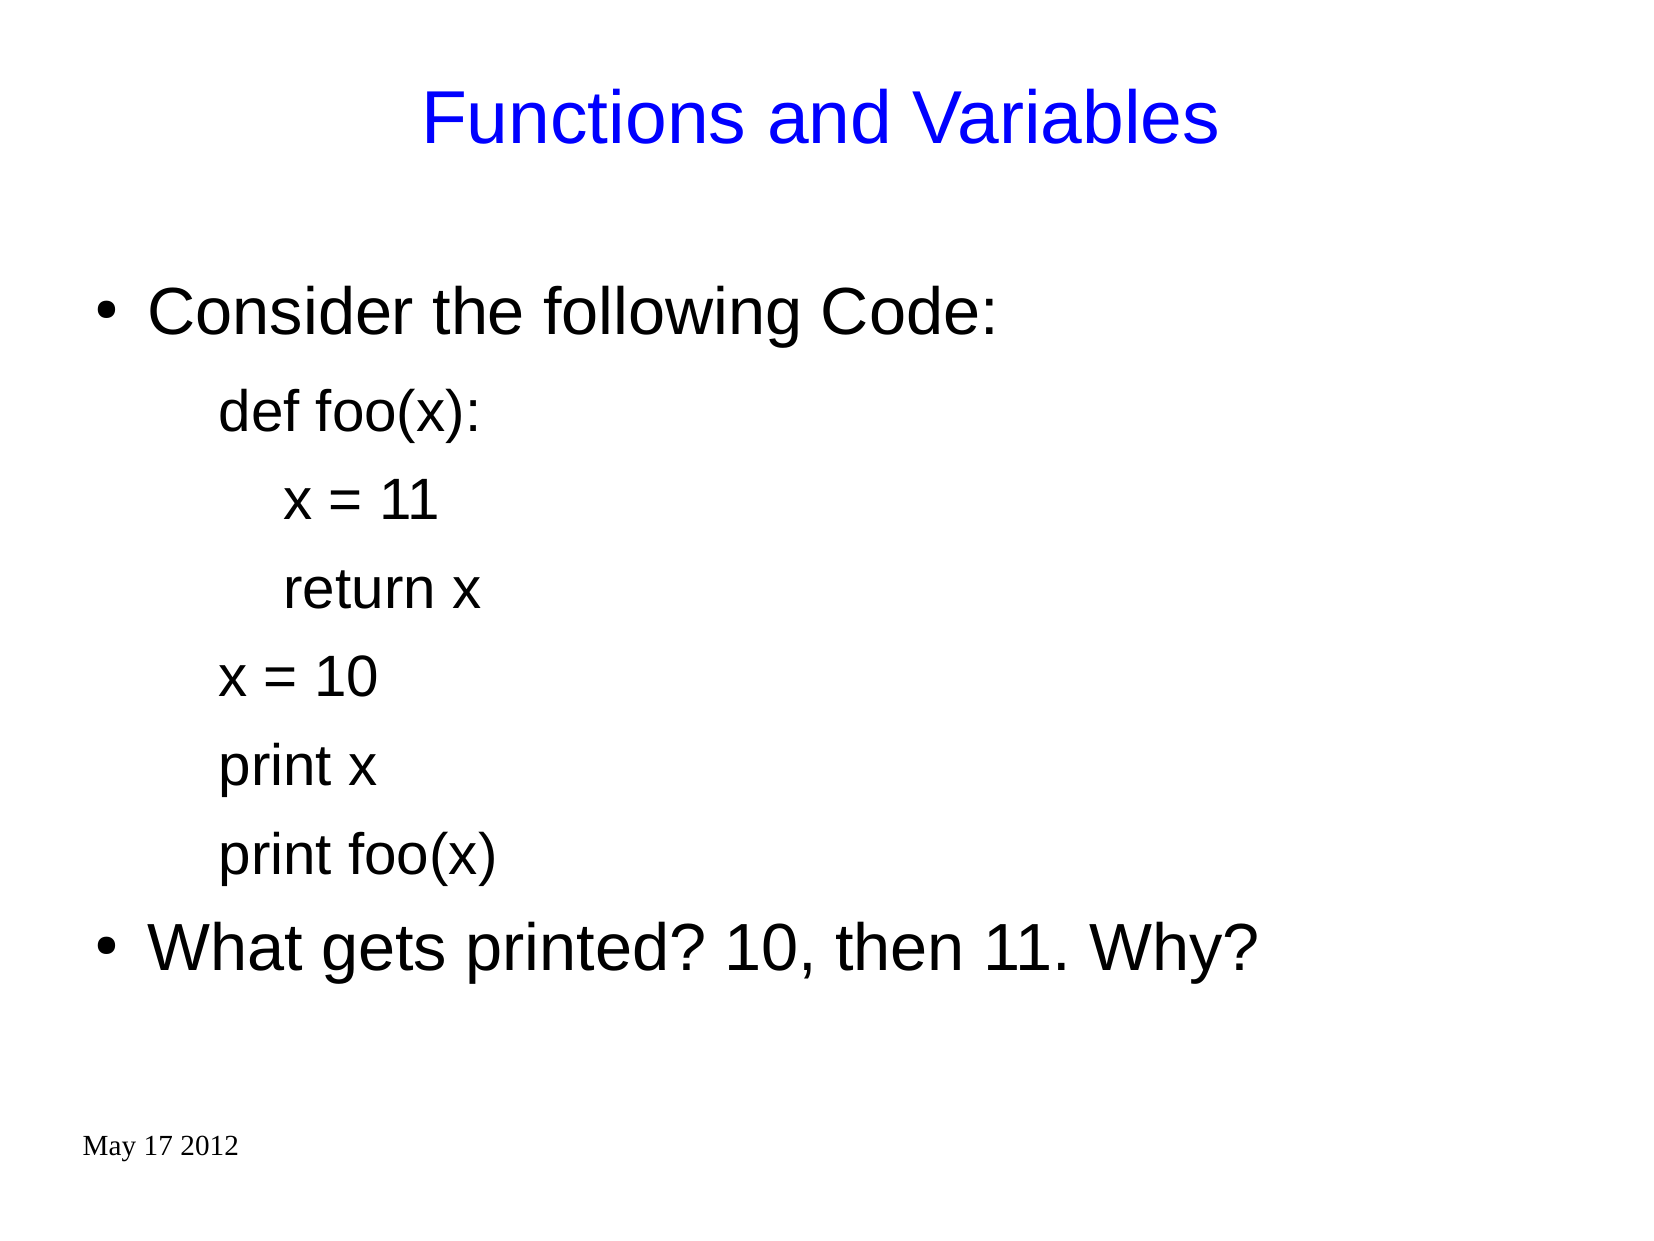

# Functions and Variables
Consider the following Code:
def foo(x):
 x = 11
 return x
x = 10
print x
print foo(x)
What gets printed? 10, then 11. Why?
May 17 2012